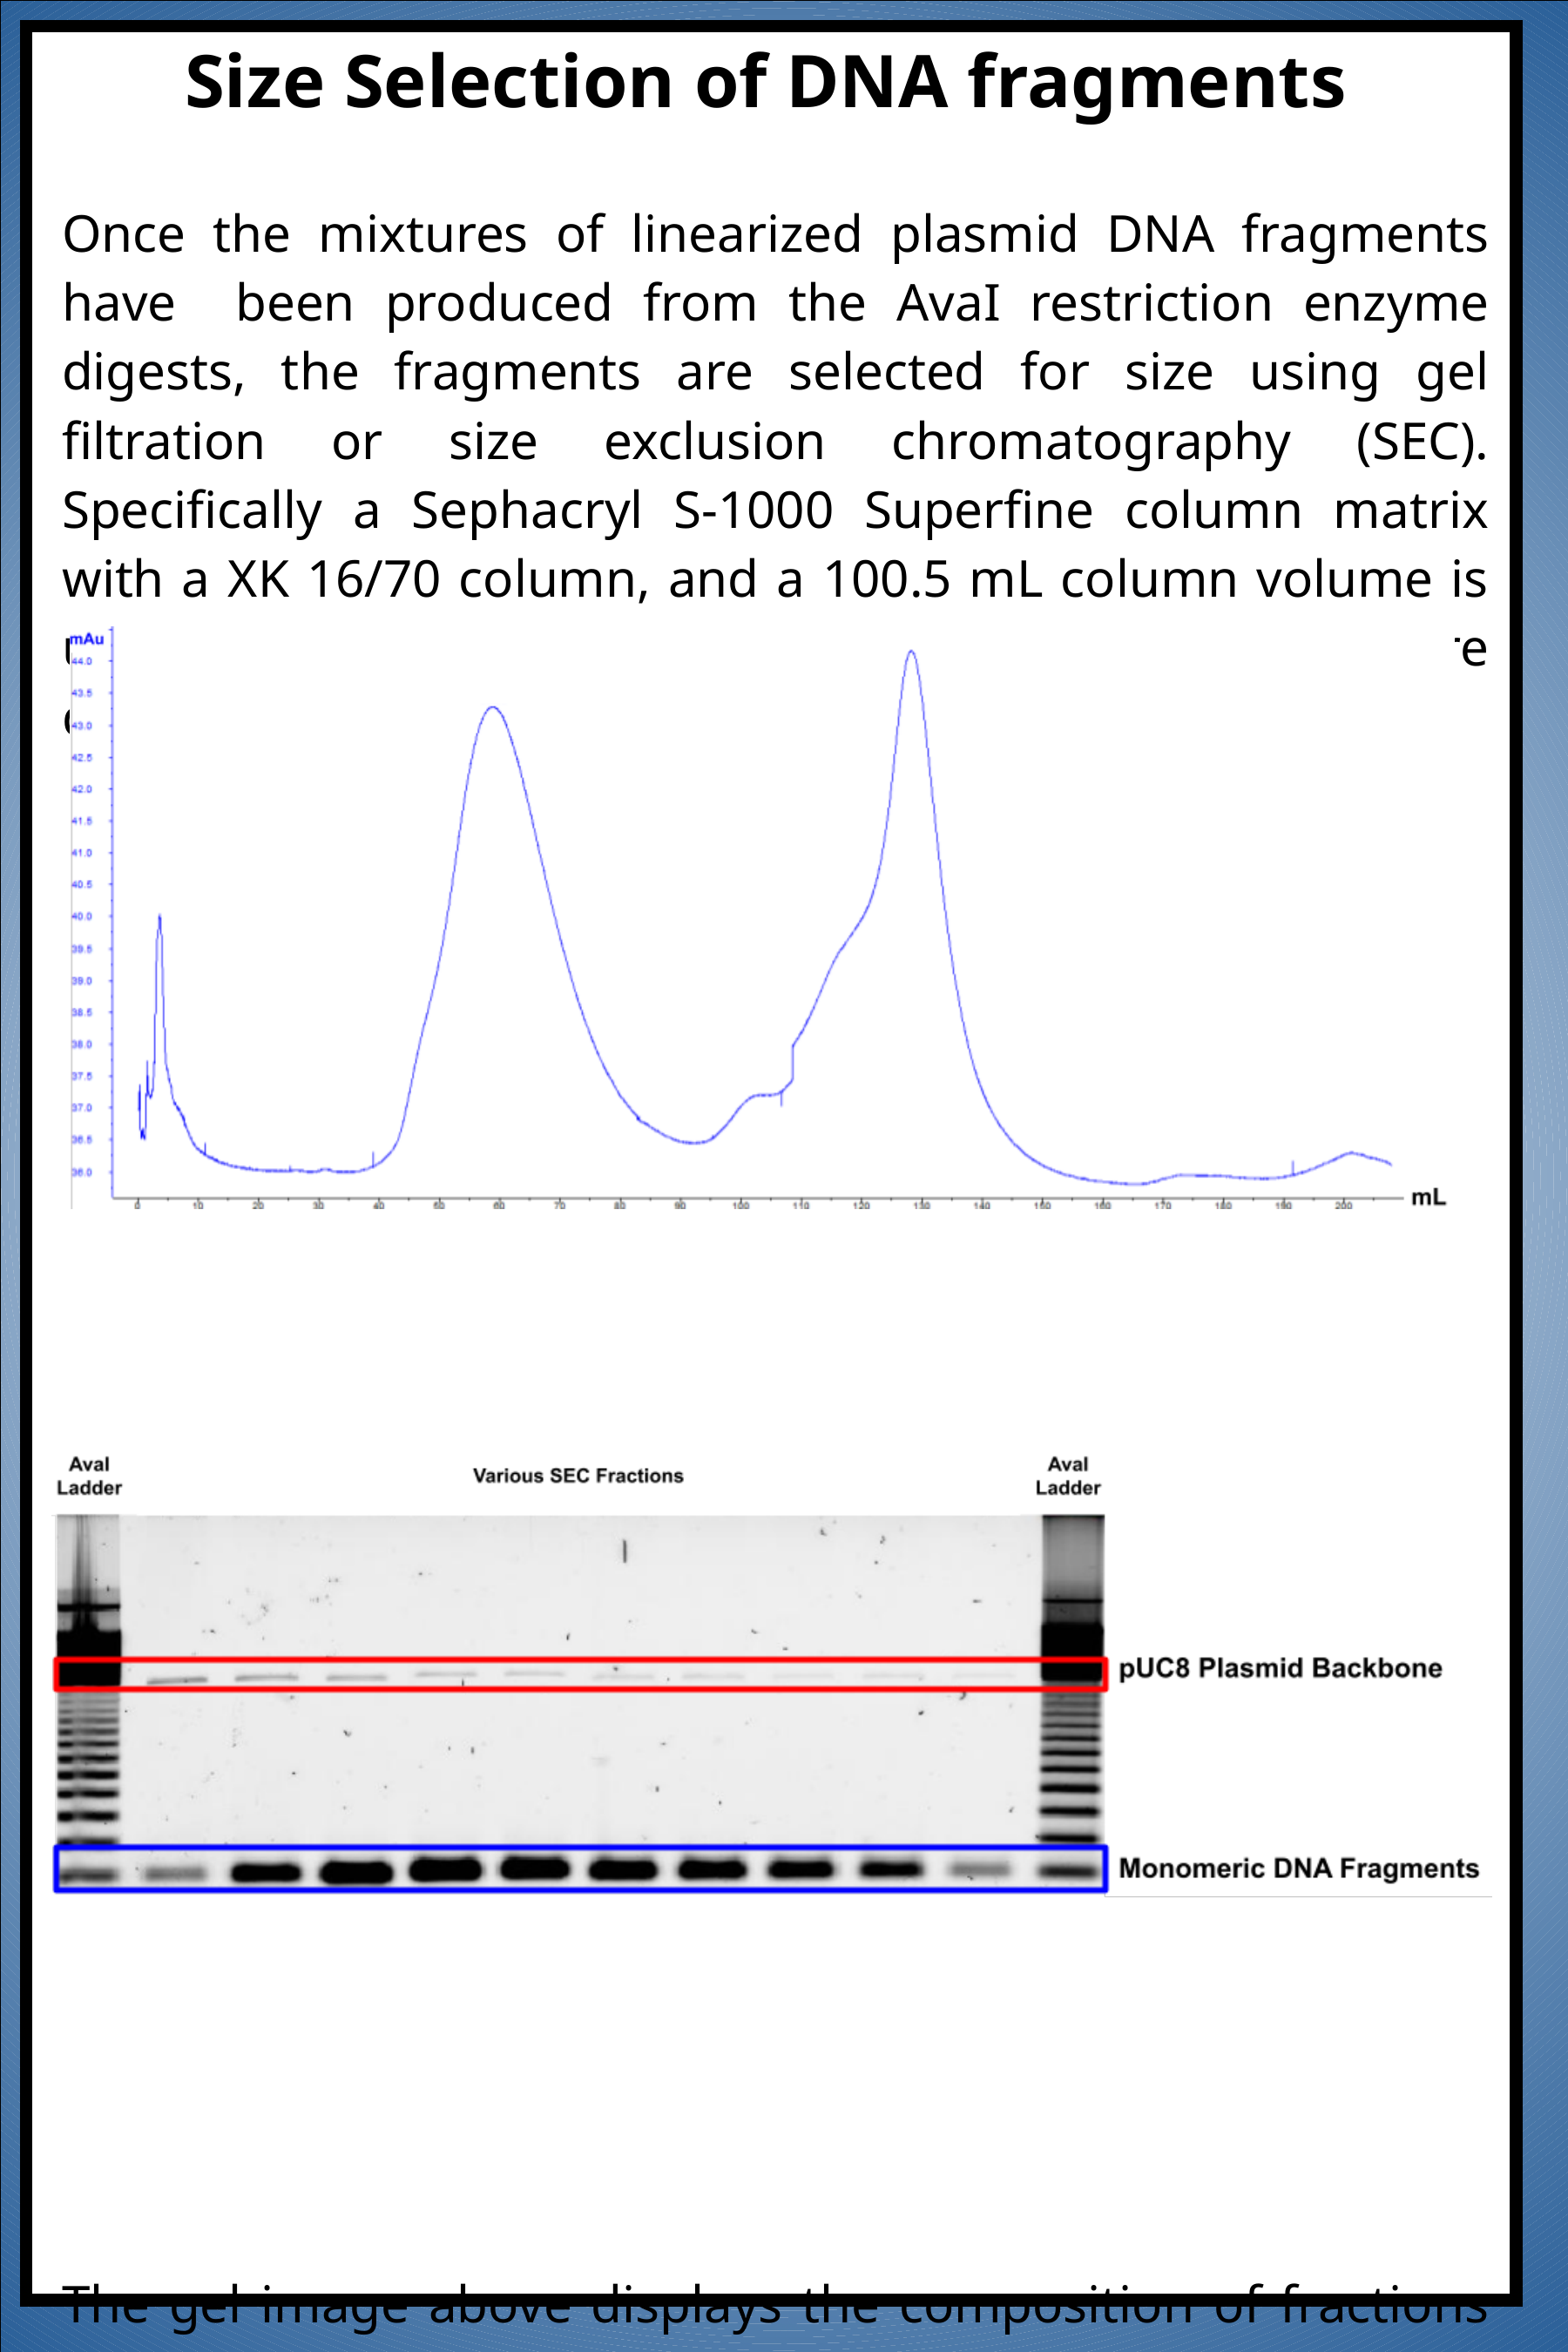

Size Selection of DNA fragments
Once the mixtures of linearized plasmid DNA fragments have been produced from the AvaI restriction enzyme digests, the fragments are selected for size using gel filtration or size exclusion chromatography (SEC). Specifically a Sephacryl S-1000 Superfine column matrix with a XK 16/70 column, and a 100.5 mL column volume is used to isolate the pure monomer fragments, the pure dimer fragments, as well as the plasmid backbone.
The chromatogram above displays the elution profile of the 208 base-pair monomeric DNA fragments, and the pUC8 plasmid backbone, where absorbance in mAU is plotted as a function of elution volume in mL.
The gel image above displays the composition of fractions collected from the first SEC peak, which displays a strong presence of the 208 base-pair monomeric DNA fragments.
Acknowledgements: Dr. Borries Demeler, Amy Henrickson, and Owen Woycenko. Funded by Chinook Summer Research Award, and NSERC Undergraduate Summer Research Award.